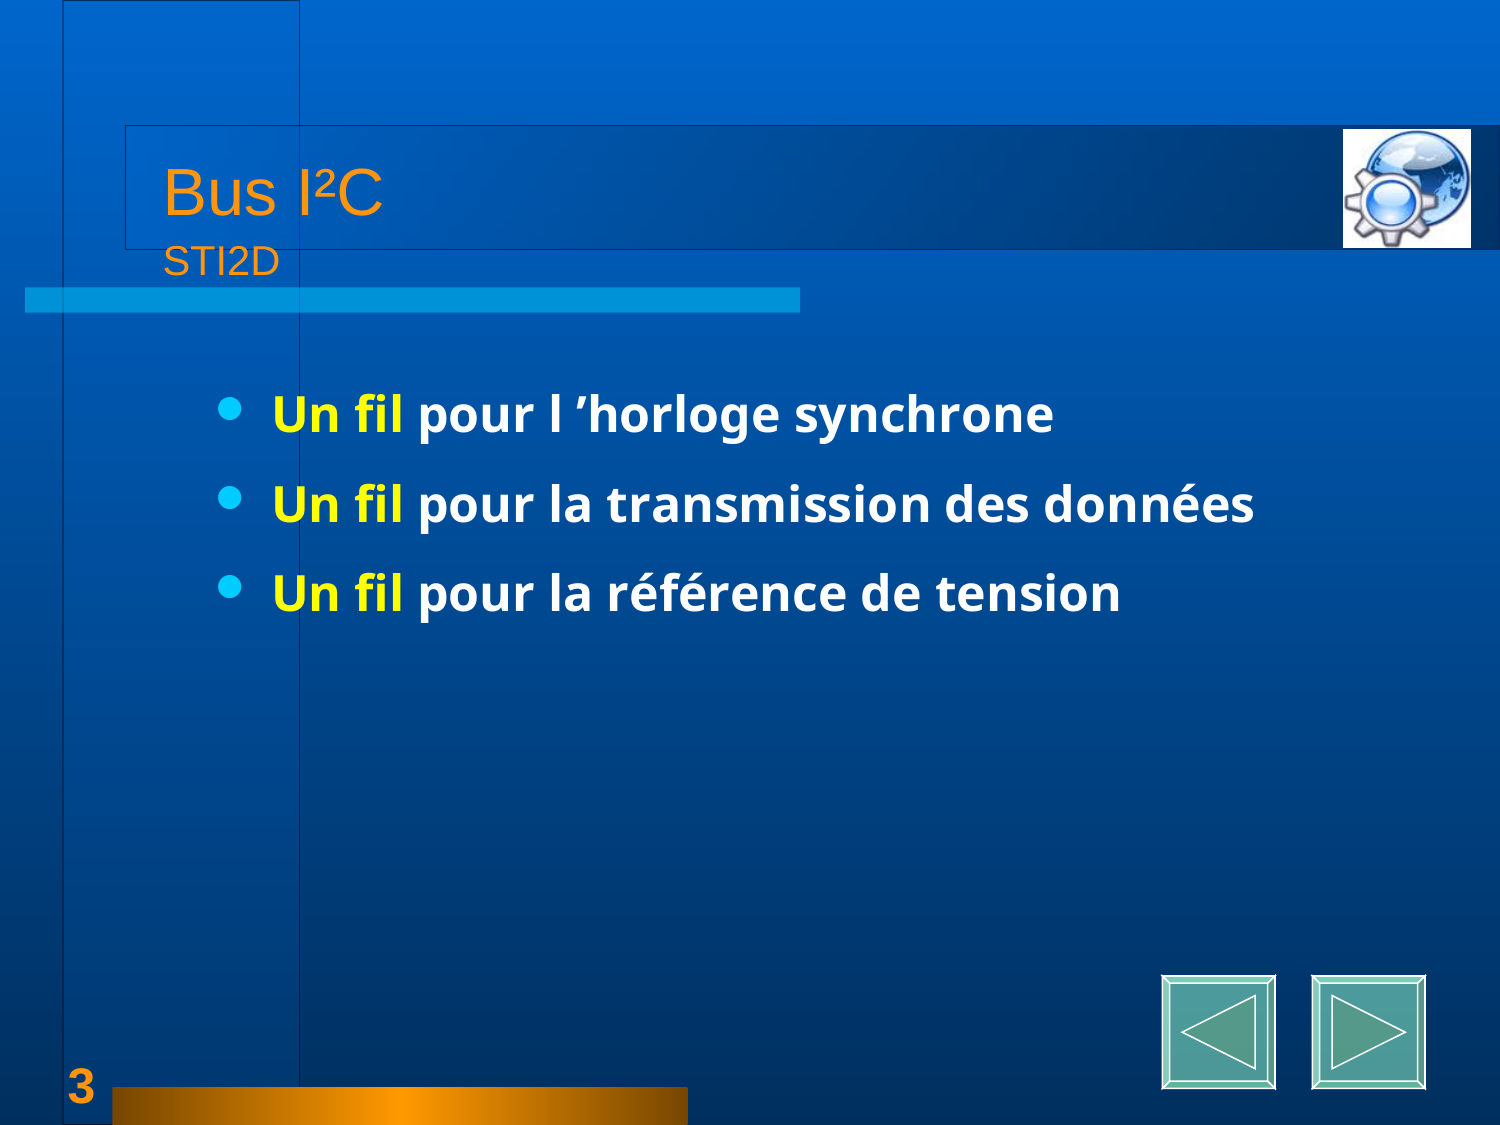

# Un fil pour l ’horloge synchrone
Un fil pour la transmission des données
Un fil pour la référence de tension